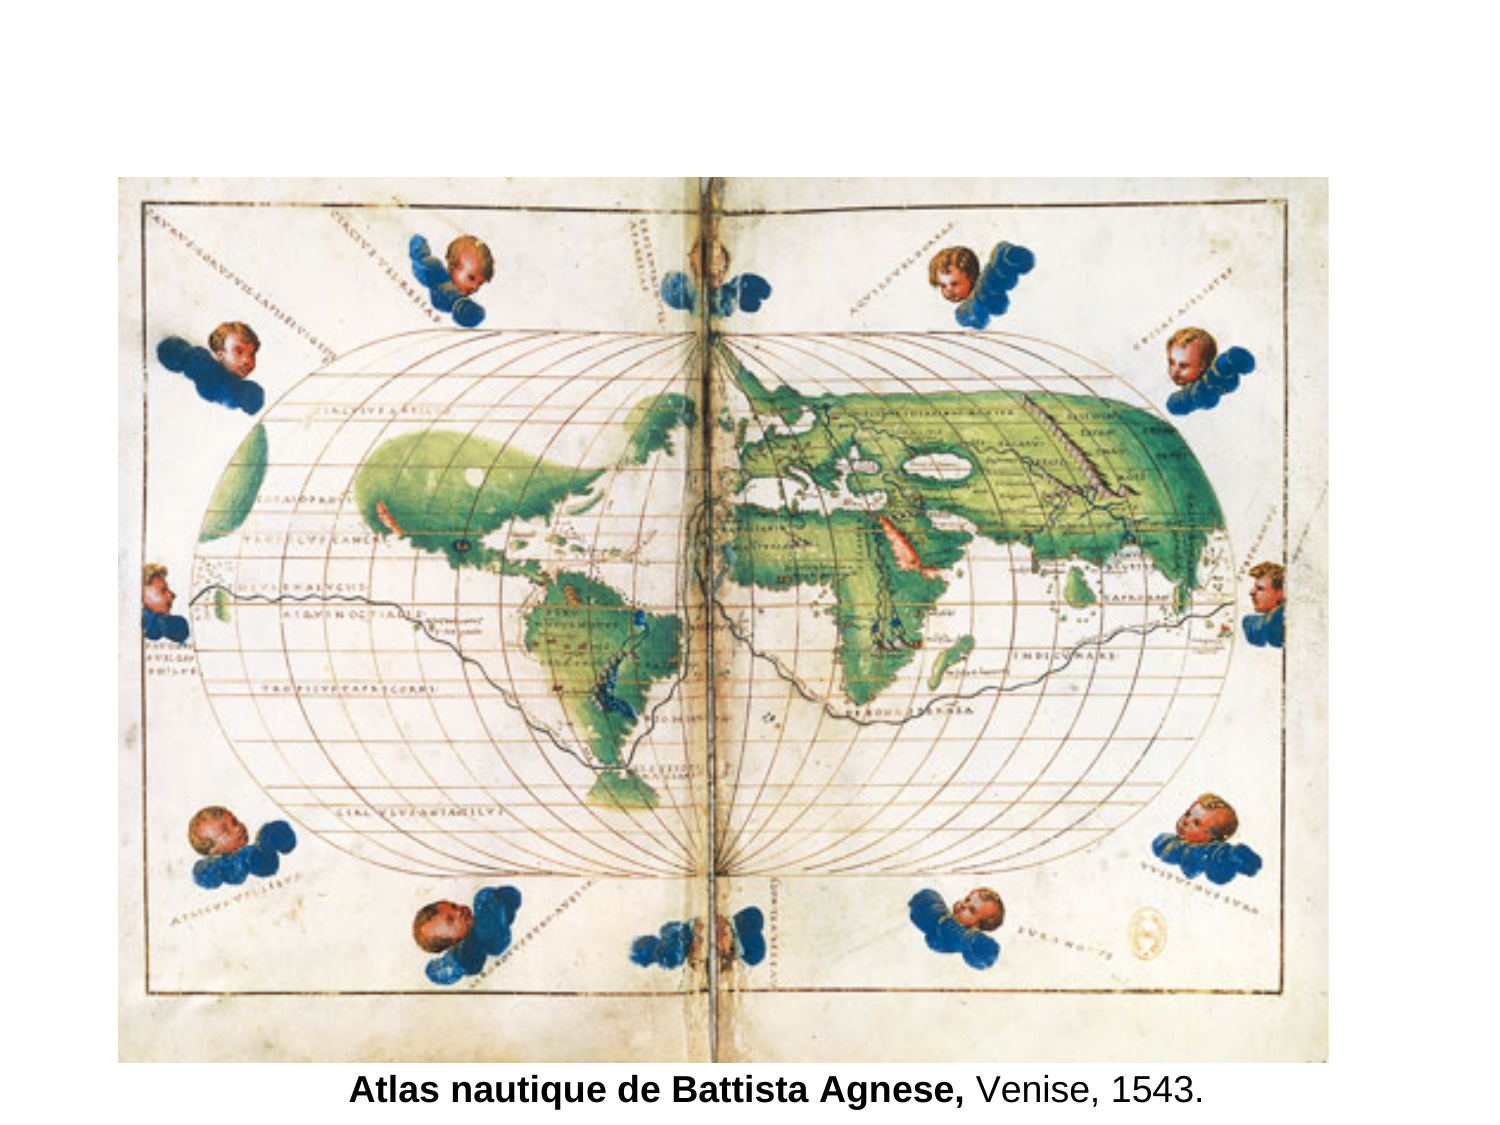

Atlas nautique de Battista Agnese, Venise, 1543.